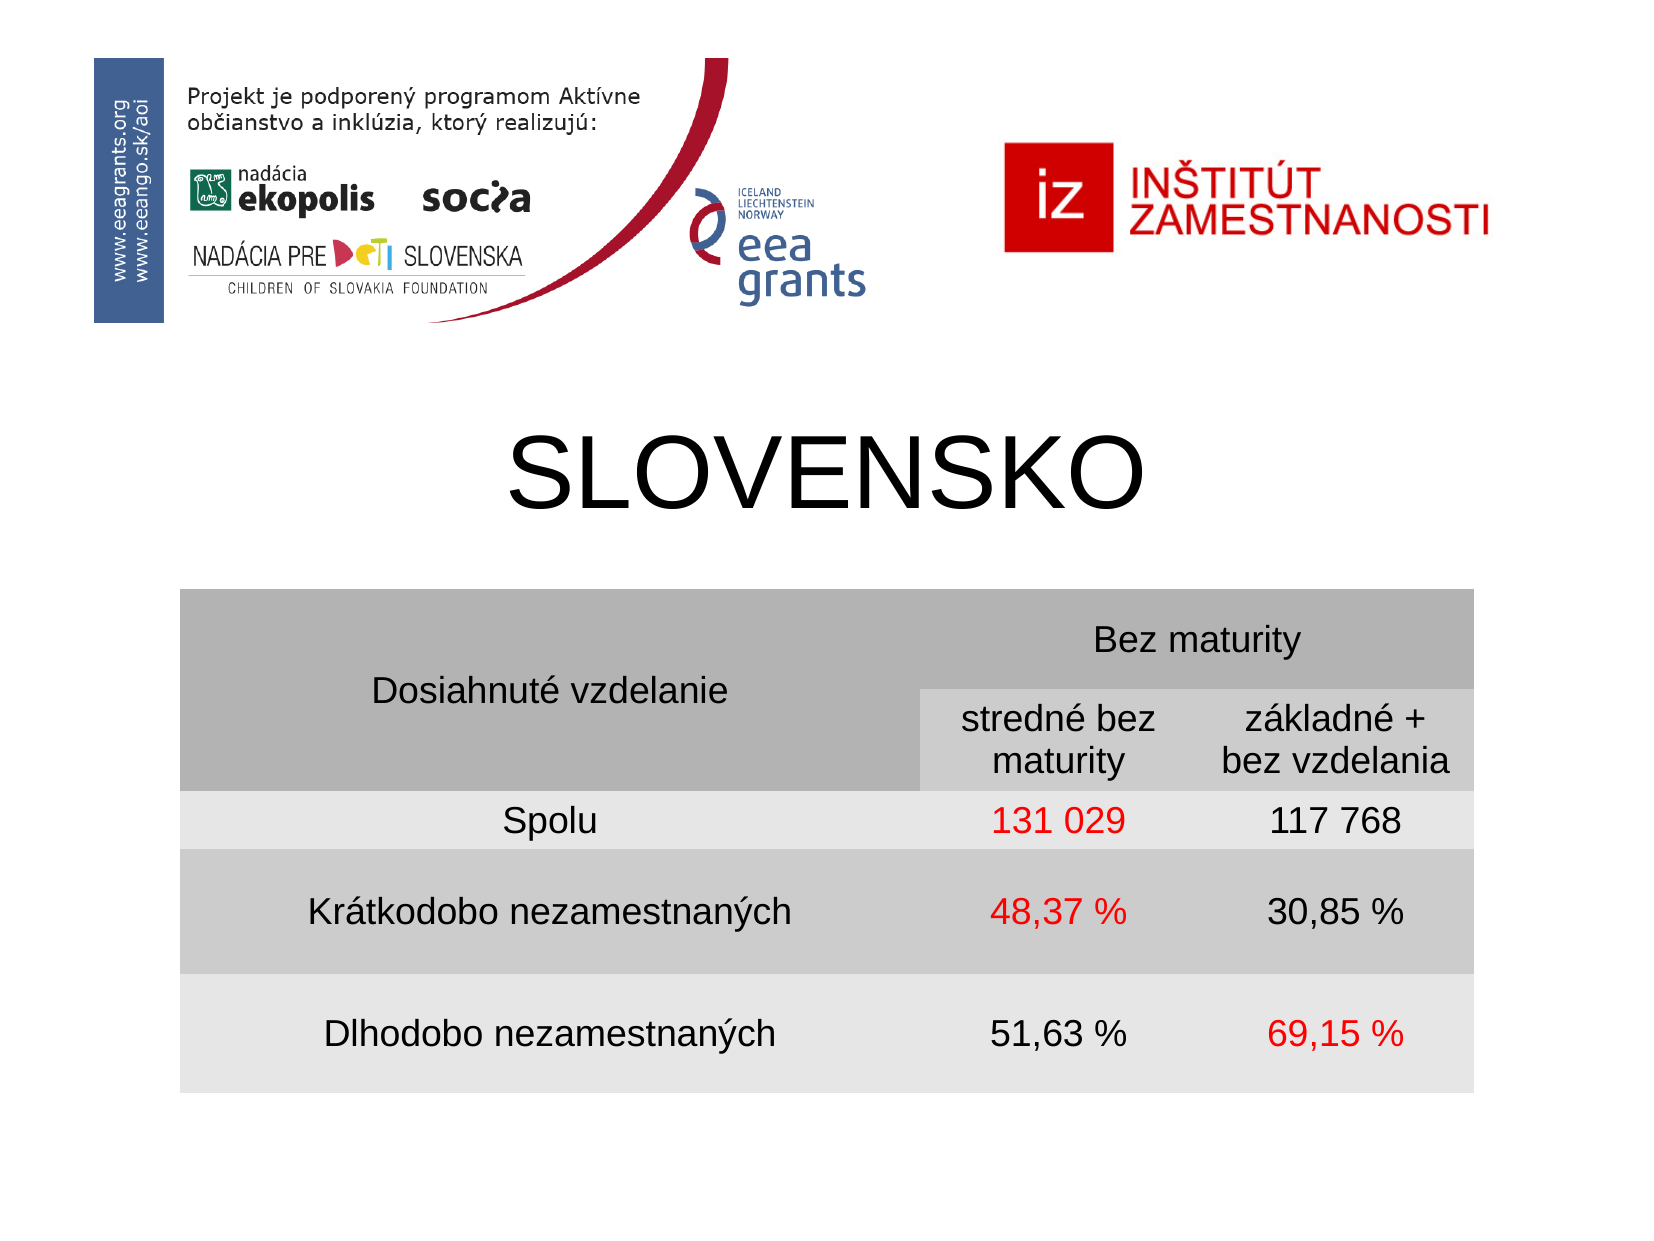

# SLOVENSKO
| Dosiahnuté vzdelanie | Bez maturity | |
| --- | --- | --- |
| | stredné bez maturity | základné + bez vzdelania |
| Spolu | 131 029 | 117 768 |
| Krátkodobo nezamestnaných | 48,37 % | 30,85 % |
| Dlhodobo nezamestnaných | 51,63 % | 69,15 % |